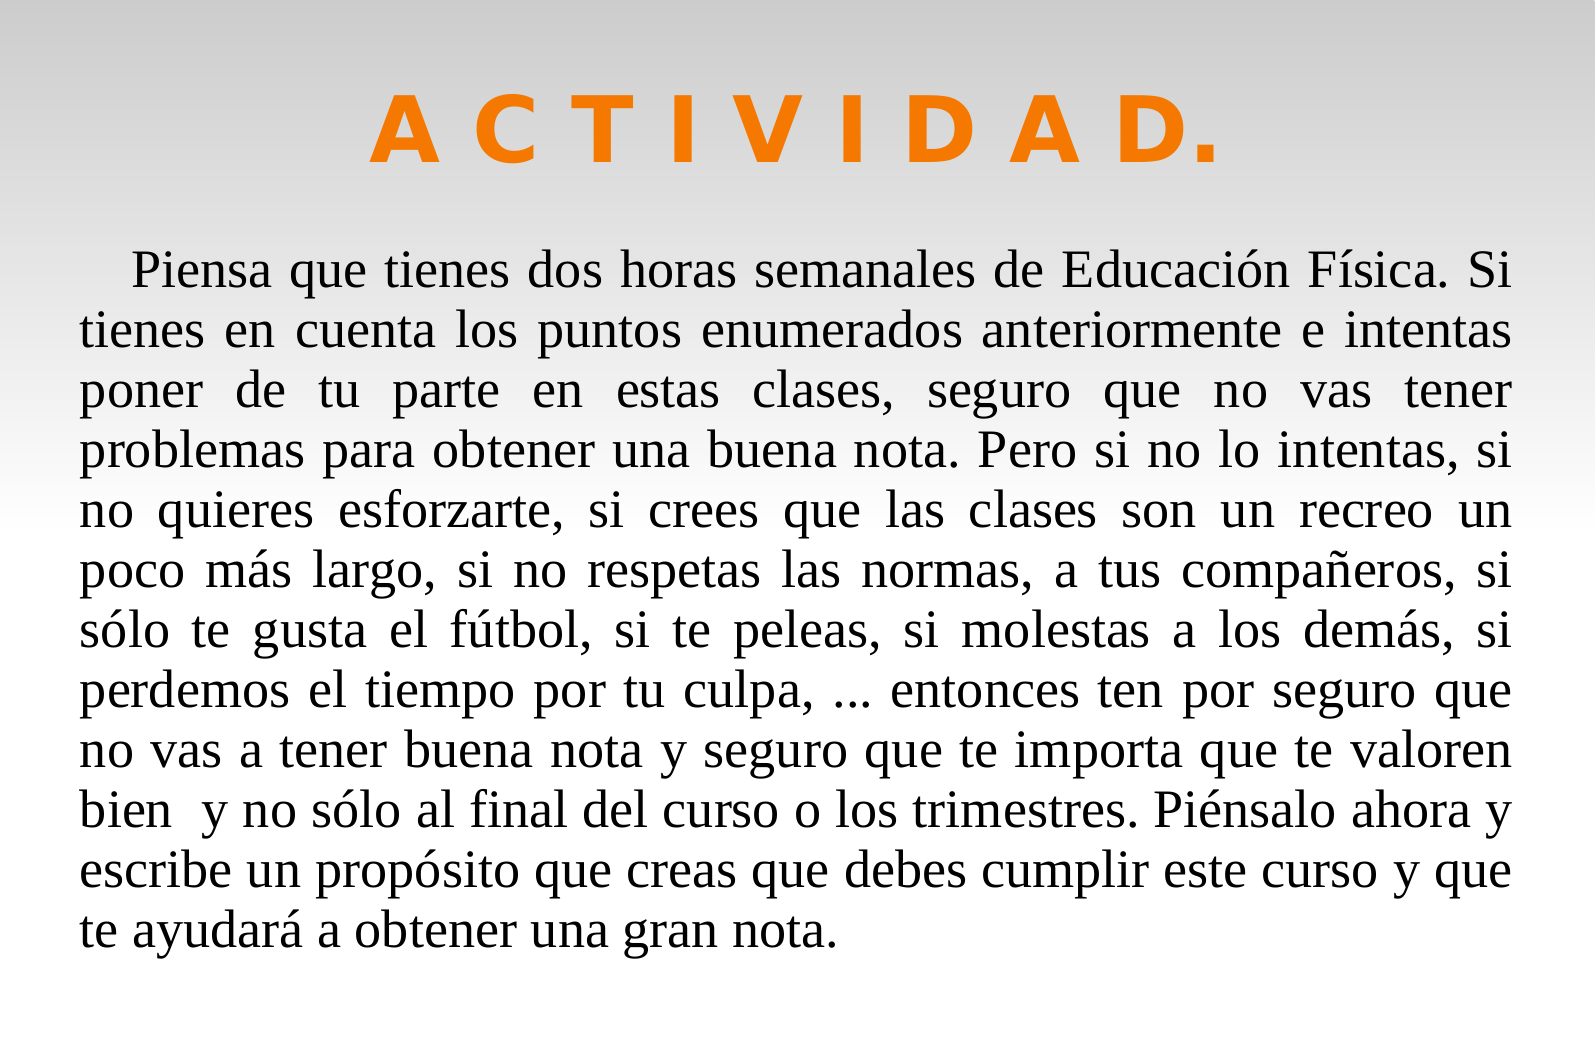

# A C T I V I D A D.
 Piensa que tienes dos horas semanales de Educación Física. Si tienes en cuenta los puntos enumerados anteriormente e intentas poner de tu parte en estas clases, seguro que no vas tener problemas para obtener una buena nota. Pero si no lo intentas, si no quieres esforzarte, si crees que las clases son un recreo un poco más largo, si no respetas las normas, a tus compañeros, si sólo te gusta el fútbol, si te peleas, si molestas a los demás, si perdemos el tiempo por tu culpa, ... entonces ten por seguro que no vas a tener buena nota y seguro que te importa que te valoren bien y no sólo al final del curso o los trimestres. Piénsalo ahora y escribe un propósito que creas que debes cumplir este curso y que te ayudará a obtener una gran nota.